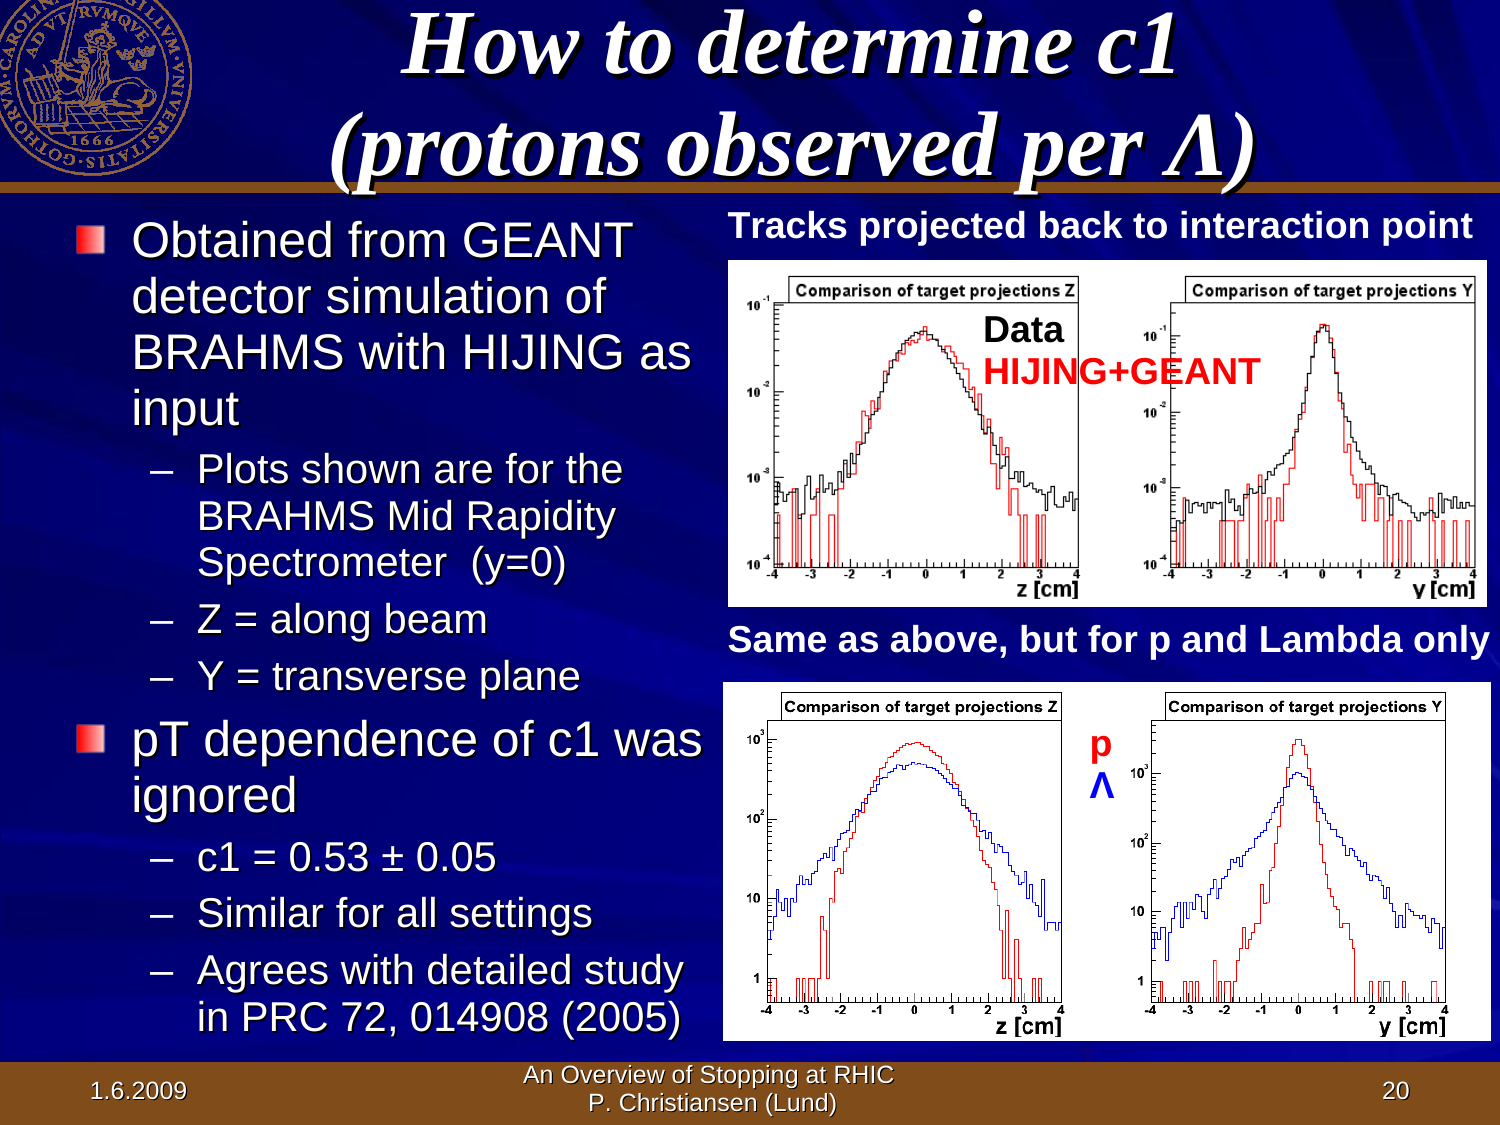

# How to determine c1 (protons observed per Λ)
Tracks projected back to interaction point
Obtained from GEANT detector simulation of BRAHMS with HIJING as input
Plots shown are for the BRAHMS Mid Rapidity Spectrometer (y=0)
Z = along beam
Y = transverse plane
pT dependence of c1 was ignored
c1 = 0.53 ± 0.05
Similar for all settings
Agrees with detailed study in PRC 72, 014908 (2005)
Data
HIJING+GEANT
Same as above, but for p and Lambda only
p
Λ
20